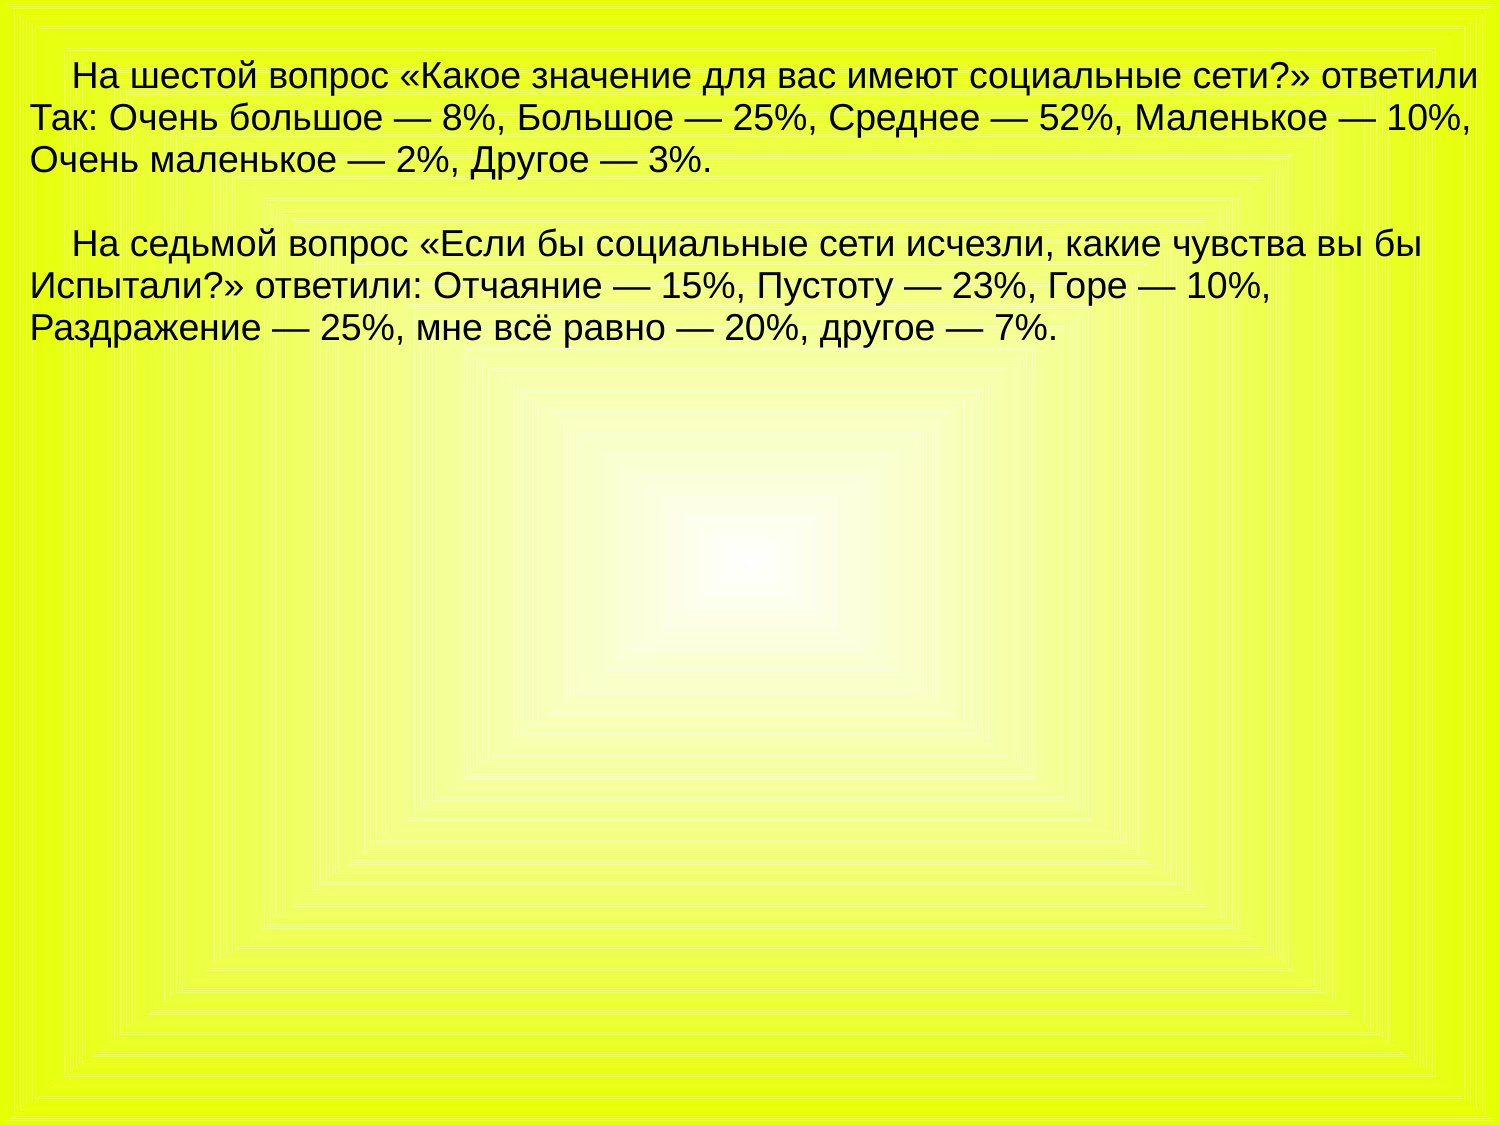

На шестой вопрос «Какое значение для вас имеют социальные сети?» ответили
Так: Очень большое — 8%, Большое — 25%, Среднее — 52%, Маленькое — 10%,
Очень маленькое — 2%, Другое — 3%.
 На седьмой вопрос «Если бы социальные сети исчезли, какие чувства вы бы
Испытали?» ответили: Отчаяние — 15%, Пустоту — 23%, Горе — 10%,
Раздражение — 25%, мне всё равно — 20%, другое — 7%.